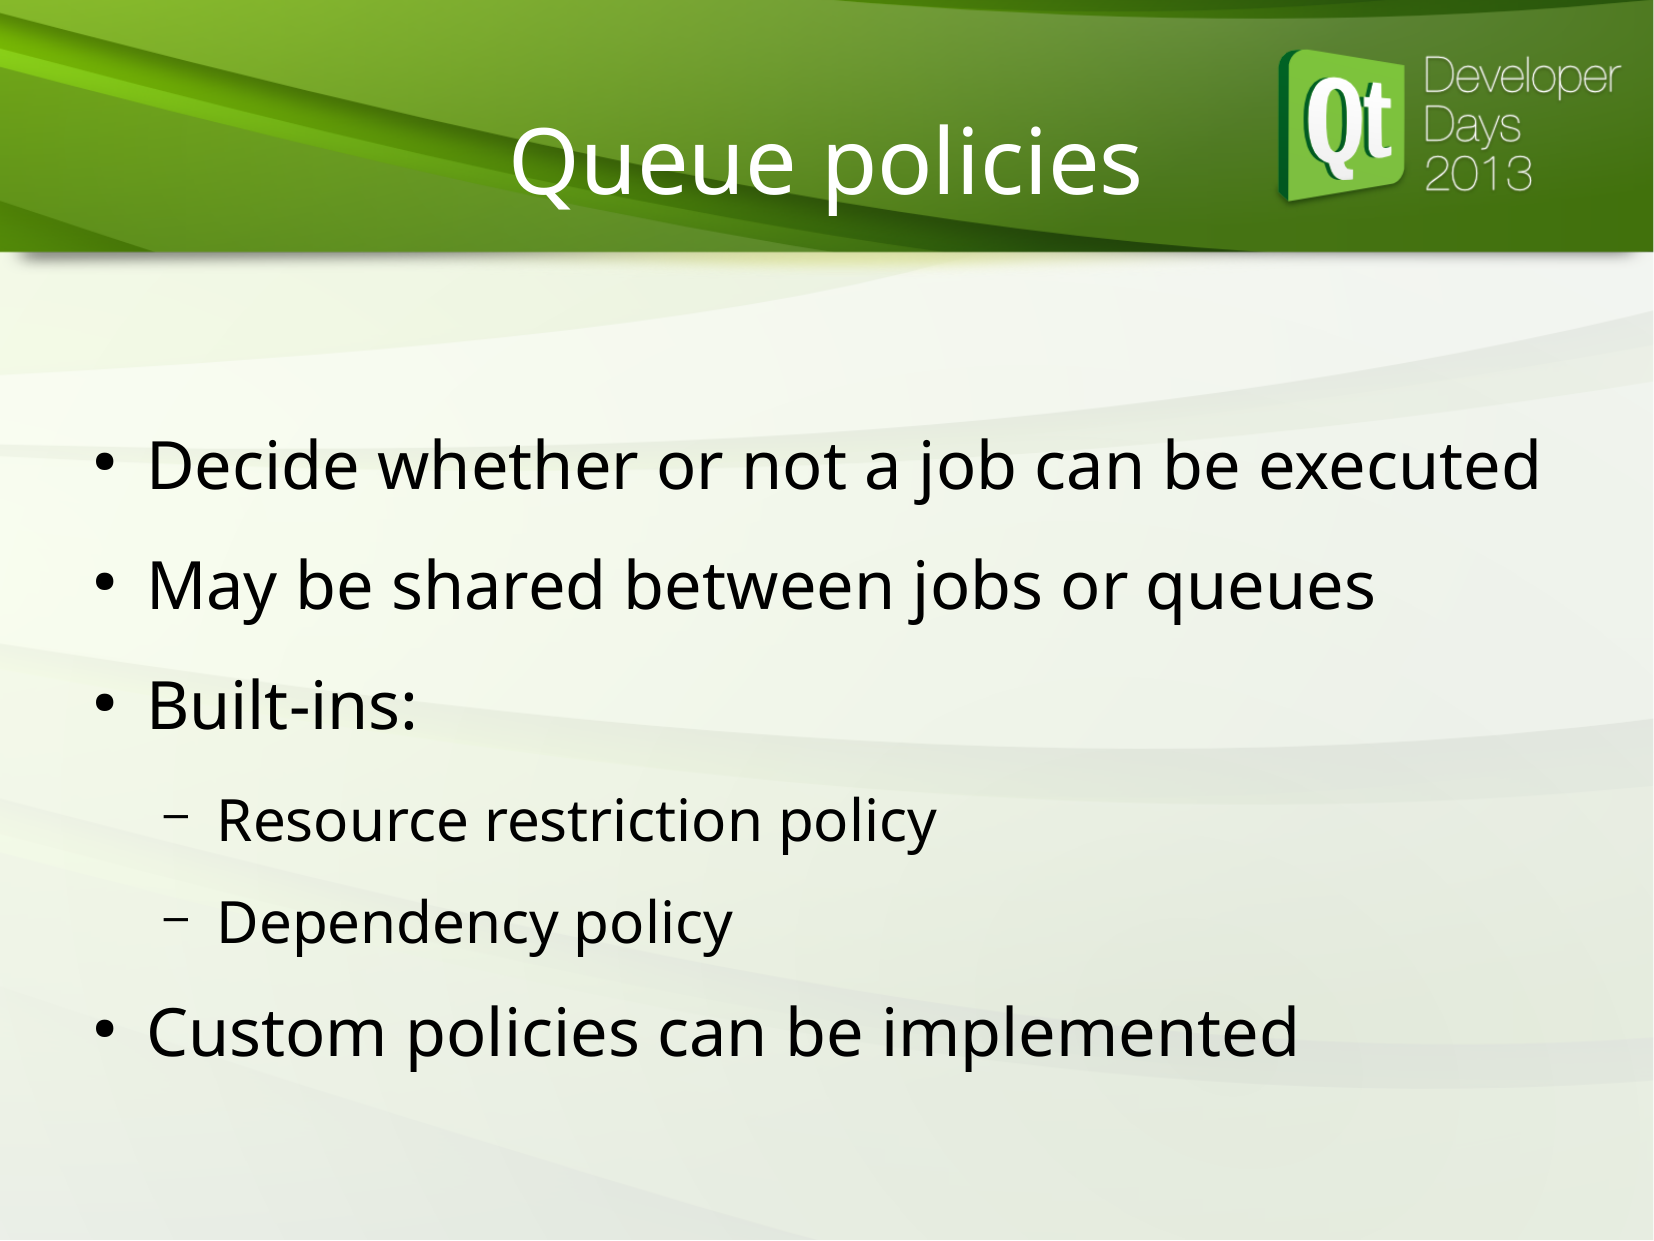

# Queue policies
Decide whether or not a job can be executed
May be shared between jobs or queues
Built-ins:
Resource restriction policy
Dependency policy
Custom policies can be implemented